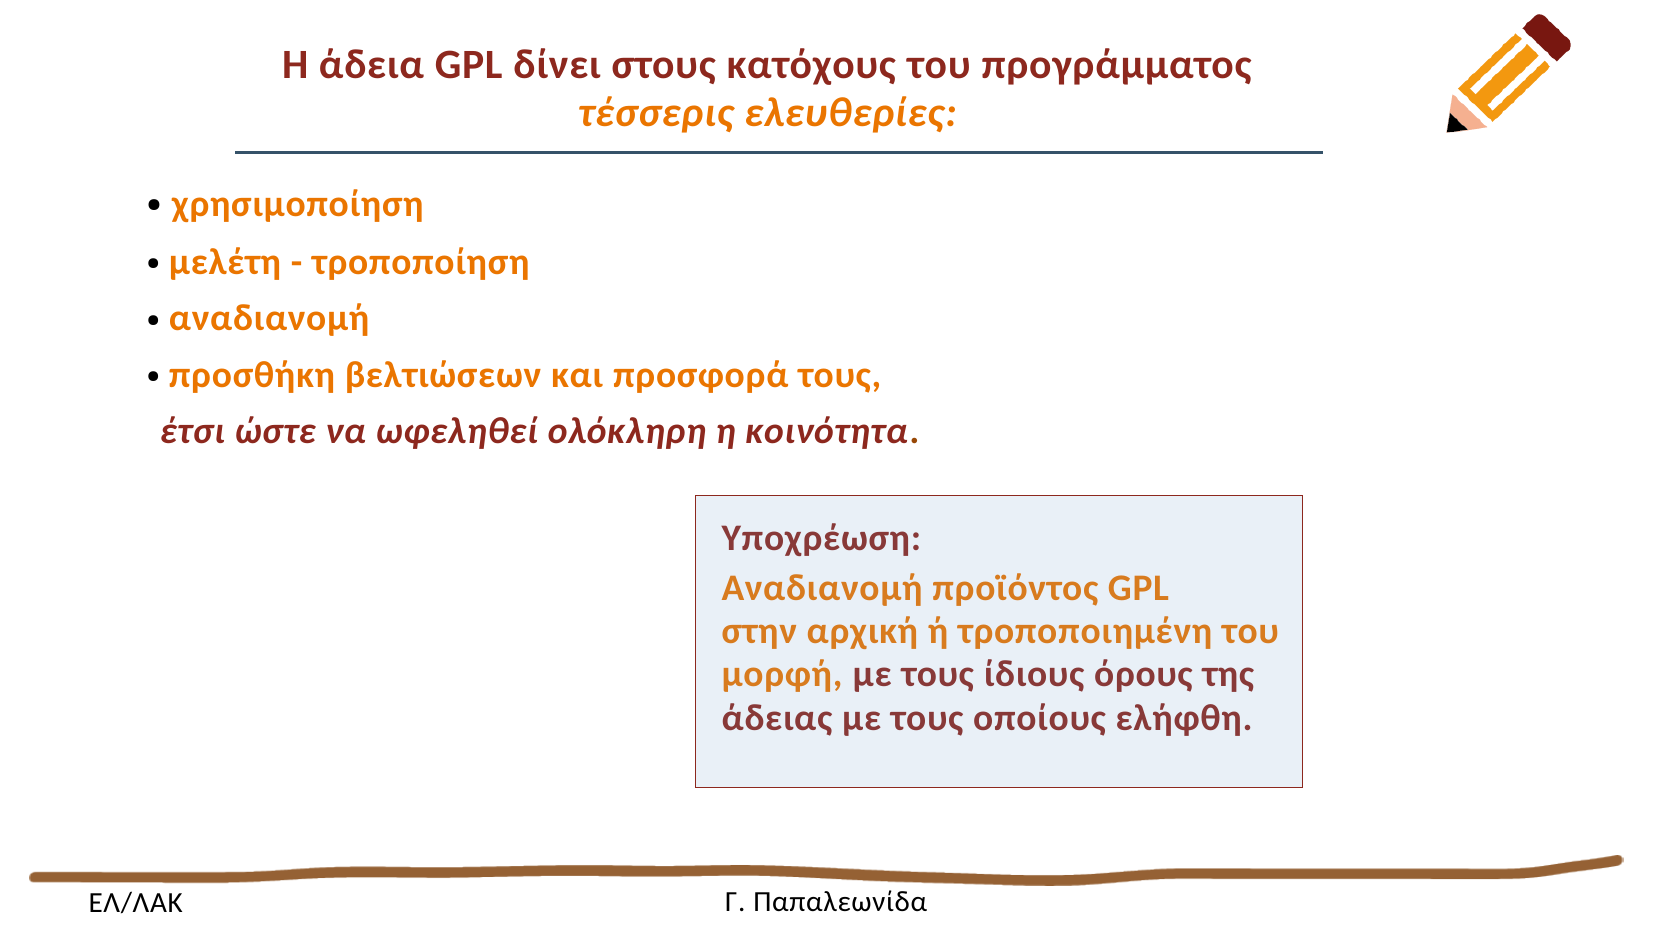

# Η άδεια GPL δίνει στους κατόχους του προγράμματος τέσσερις ελευθερίες:
 χρησιμοποίηση
 μελέτη - τροποποίηση
 αναδιανομή
 προσθήκη βελτιώσεων και προσφορά τους,
έτσι ώστε να ωφεληθεί ολόκληρη η κοινότητα.
Υποχρέωση:
Aναδιανομή προϊόντος GPL
στην αρχική ή τροποποιημένη του μορφή, με τους ίδιους όρους της άδειας με τους οποίους ελήφθη.
Γ. Παπαλεωνίδα
ΕΛ/ΛΑΚ